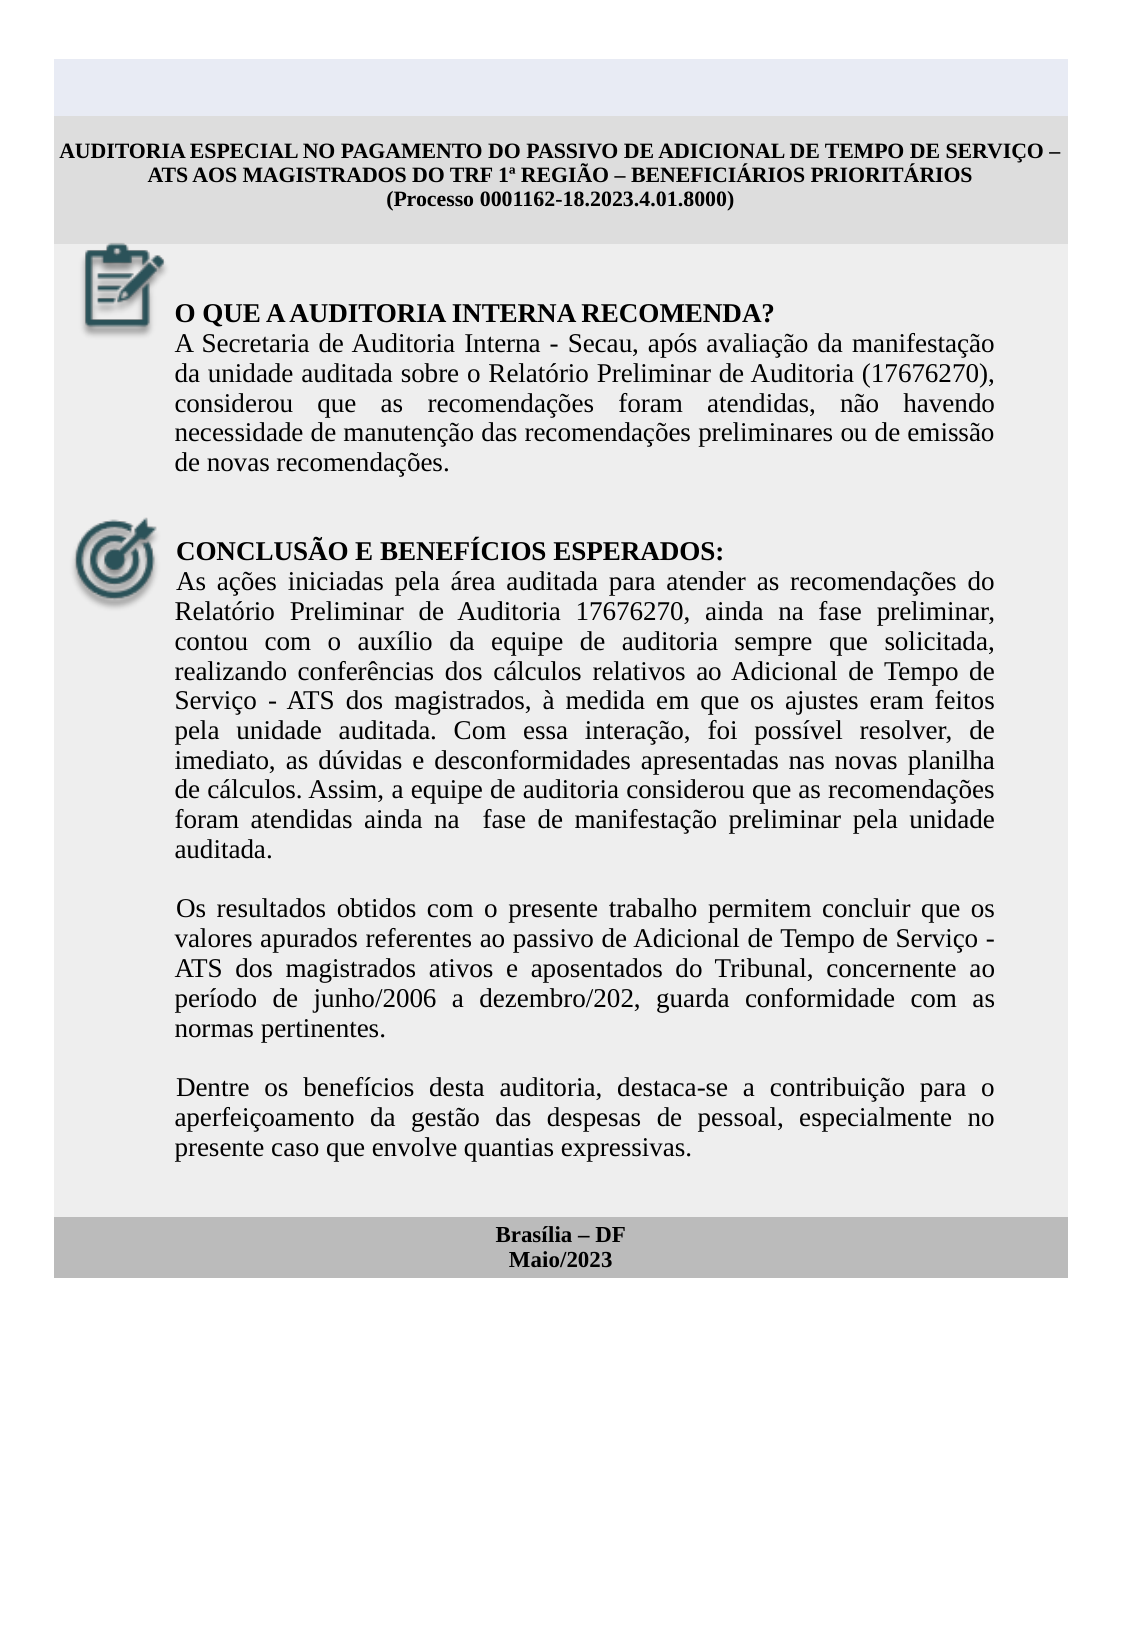

| | | |
| --- | --- | --- |
| AUDITORIA ESPECIAL NO PAGAMENTO DO PASSIVO DE ADICIONAL DE TEMPO DE SERVIÇO – ATS AOS MAGISTRADOS DO TRF 1ª REGIÃO – BENEFICIÁRIOS PRIORITÁRIOS (Processo 0001162-18.2023.4.01.8000) | | |
| | O QUE A AUDITORIA INTERNA RECOMENDA? A Secretaria de Auditoria Interna - Secau, após avaliação da manifestação da unidade auditada sobre o Relatório Preliminar de Auditoria (17676270), considerou que as recomendações foram atendidas, não havendo necessidade de manutenção das recomendações preliminares ou de emissão de novas recomendações. CONCLUSÃO E BENEFÍCIOS ESPERADOS: As ações iniciadas pela área auditada para atender as recomendações do Relatório Preliminar de Auditoria 17676270, ainda na fase preliminar, contou com o auxílio da equipe de auditoria sempre que solicitada, realizando conferências dos cálculos relativos ao Adicional de Tempo de Serviço - ATS dos magistrados, à medida em que os ajustes eram feitos pela unidade auditada. Com essa interação, foi possível resolver, de imediato, as dúvidas e desconformidades apresentadas nas novas planilha de cálculos. Assim, a equipe de auditoria considerou que as recomendações foram atendidas ainda na fase de manifestação preliminar pela unidade auditada. Os resultados obtidos com o presente trabalho permitem concluir que os valores apurados referentes ao passivo de Adicional de Tempo de Serviço - ATS dos magistrados ativos e aposentados do Tribunal, concernente ao período de junho/2006 a dezembro/202, guarda conformidade com as normas pertinentes. Dentre os benefícios desta auditoria, destaca-se a contribuição para o aperfeiçoamento da gestão das despesas de pessoal, especialmente no presente caso que envolve quantias expressivas. | |
| Brasília – DF Maio/2023 | | |